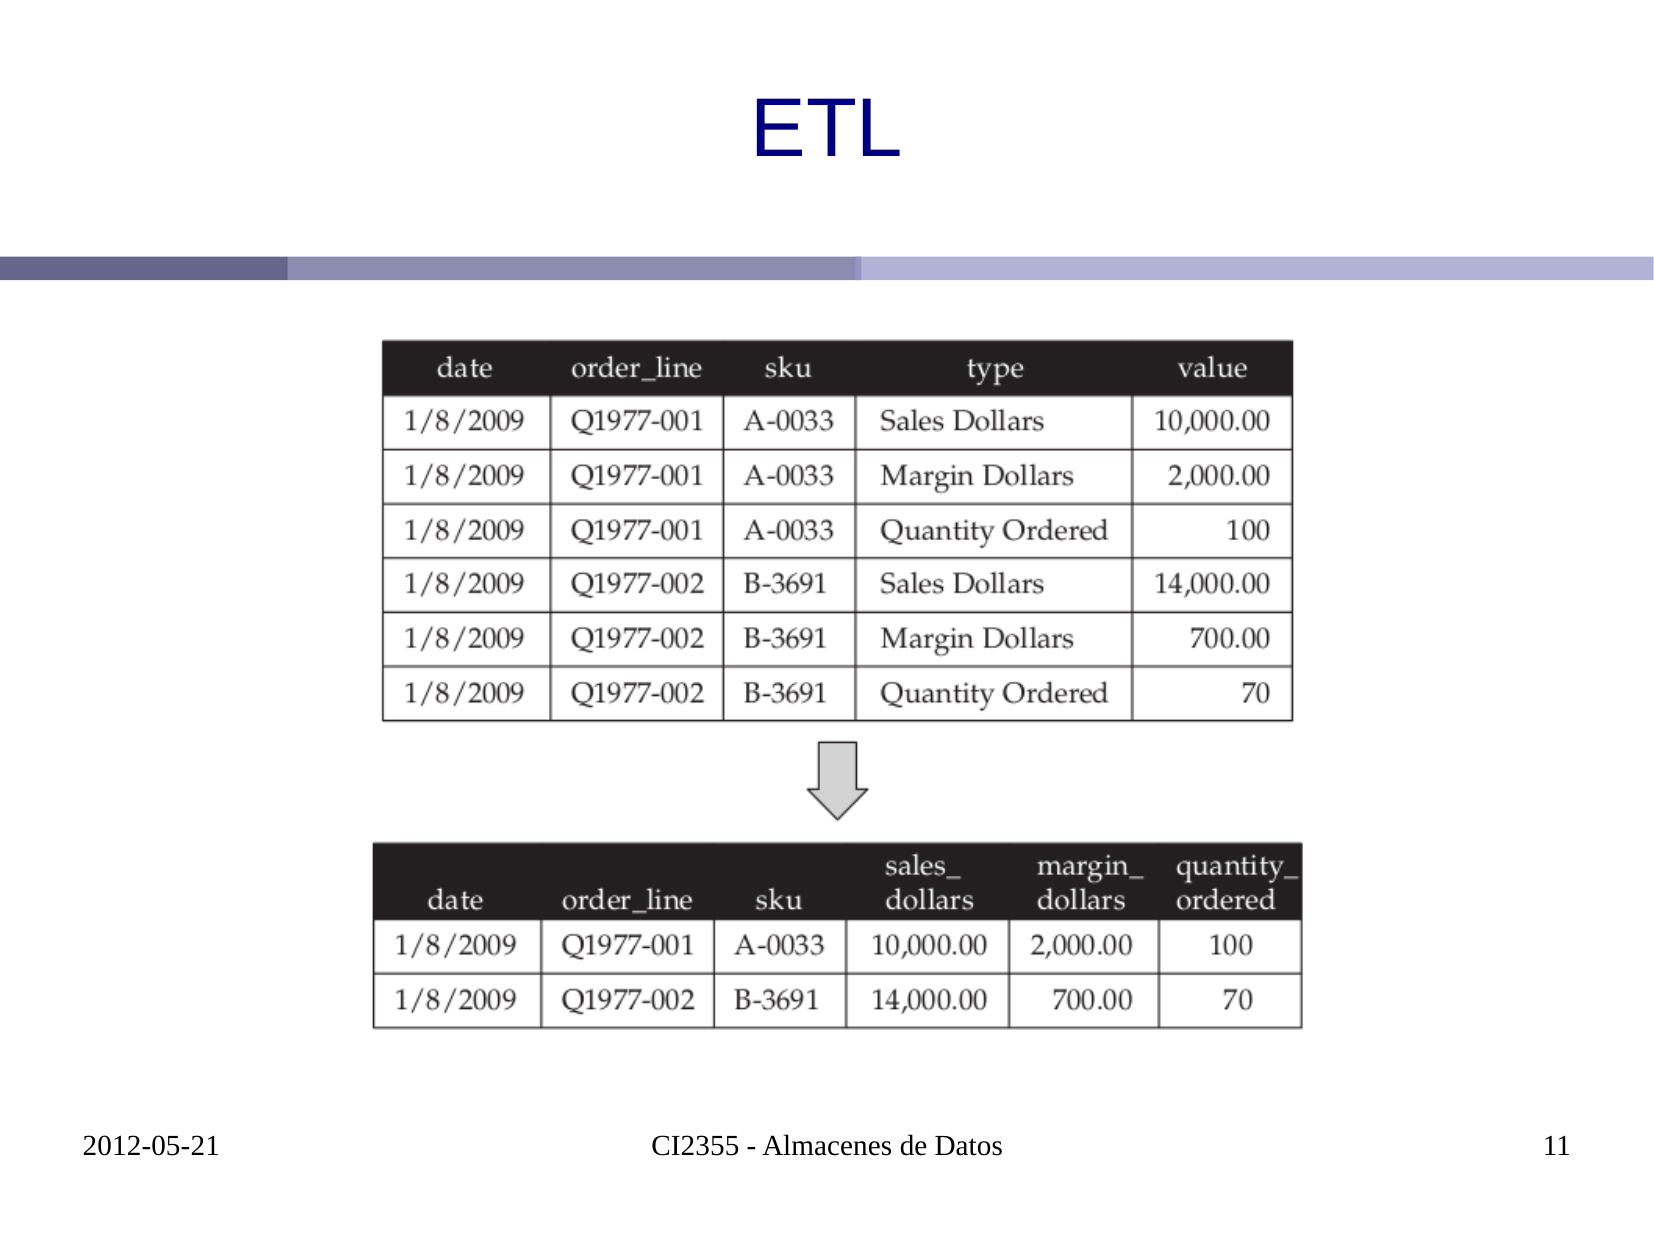

# ETL
2012-05-21
CI2355 - Almacenes de Datos
11